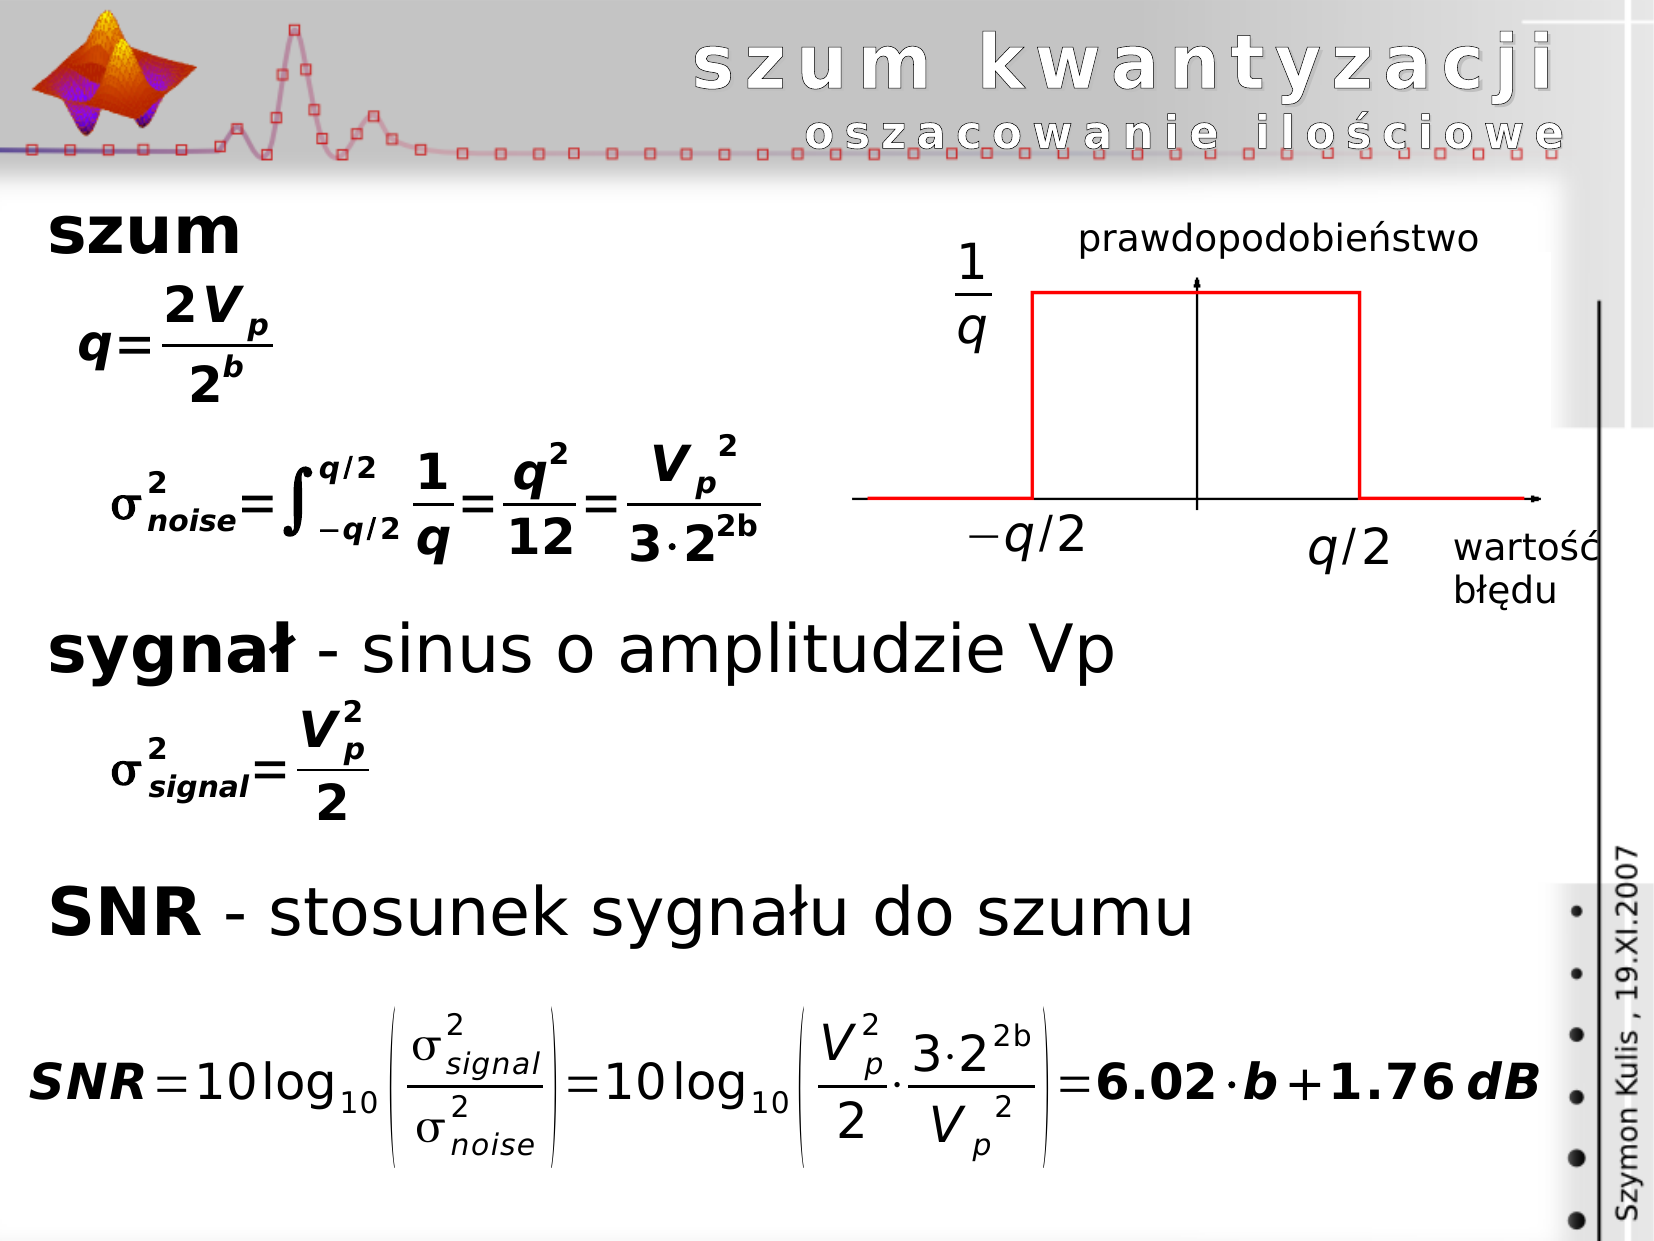

# szum kwantyzacji oszacowanie ilościowe
szum
sygnał - sinus o amplitudzie Vp
SNR - stosunek sygnału do szumu
prawdopodobieństwo
wartość
błędu